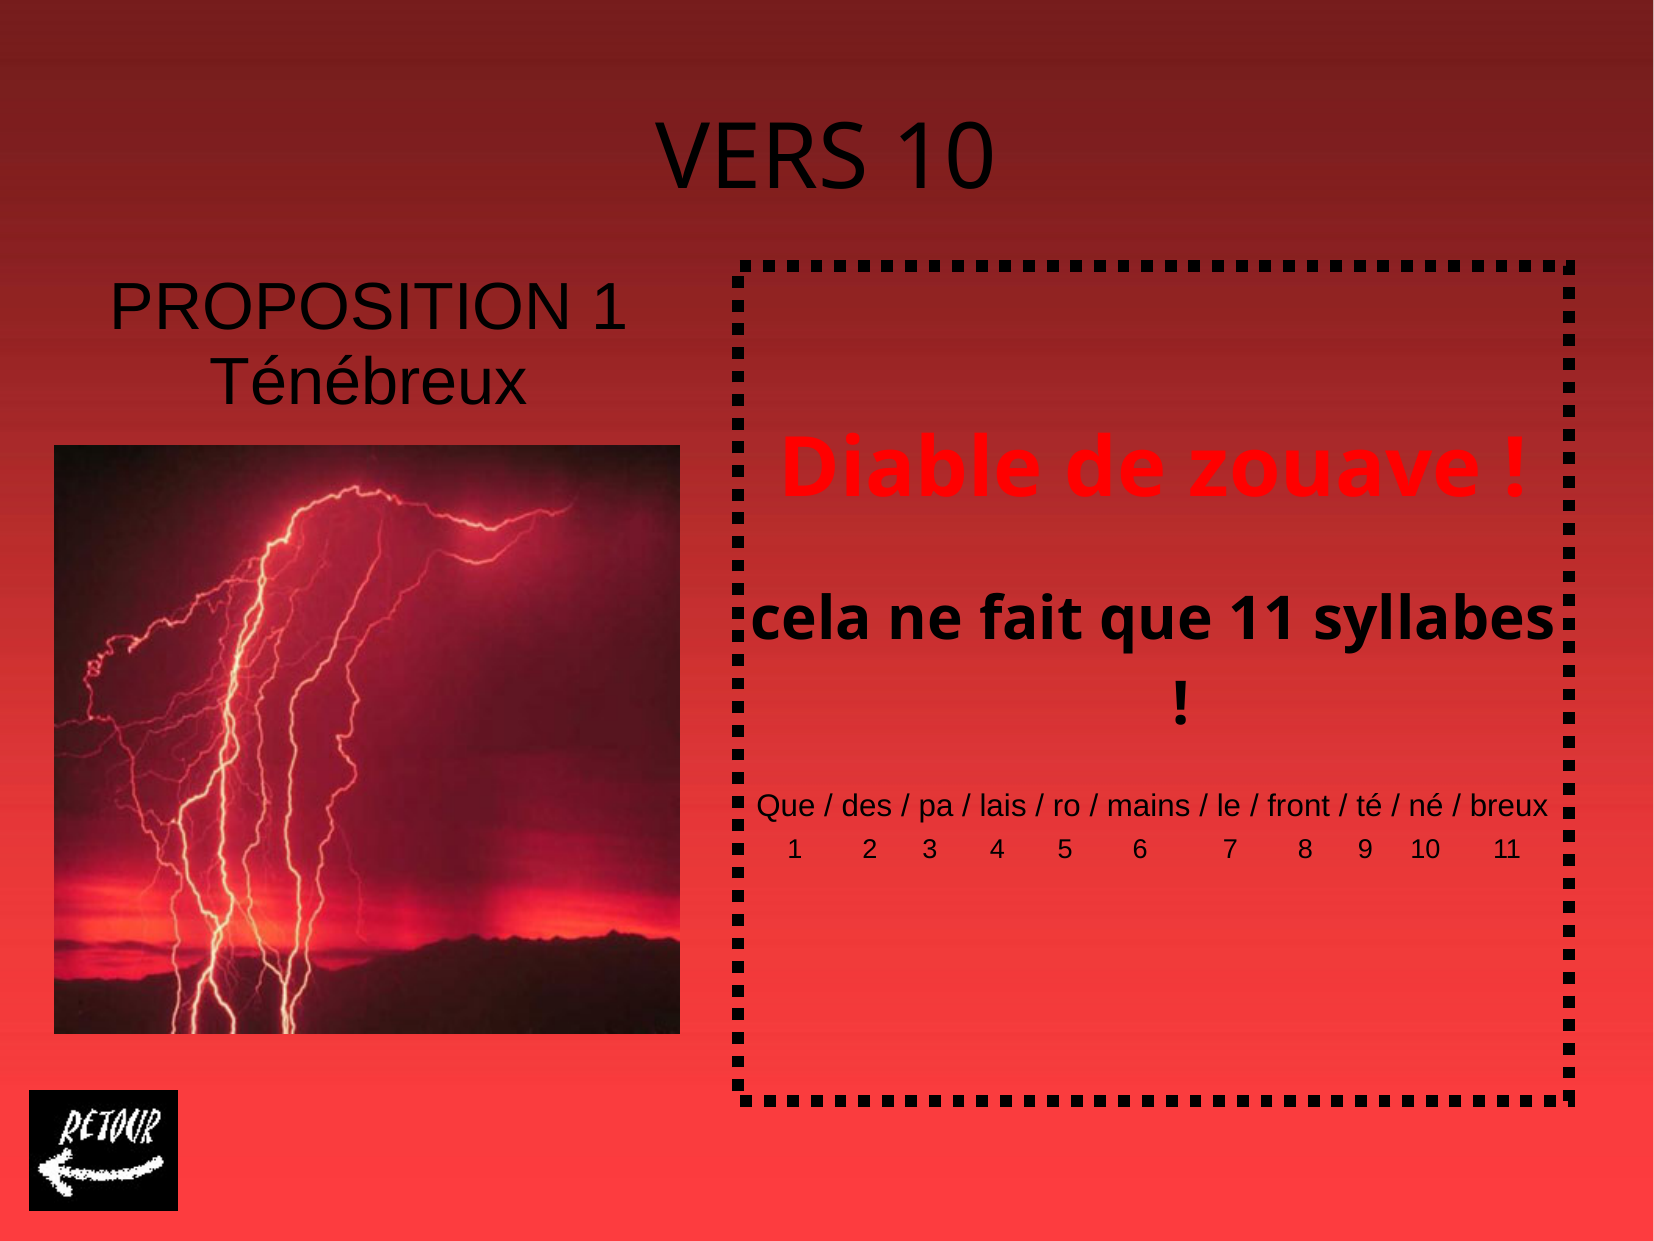

VERS 10
PROPOSITION 1
Ténébreux
# Diable de zouave !
cela ne fait que 11 syllabes !
Que / des / pa / lais / ro / mains / le / front / té / né / breux
 1 2 3 4 5 6 7 8 9 10 11